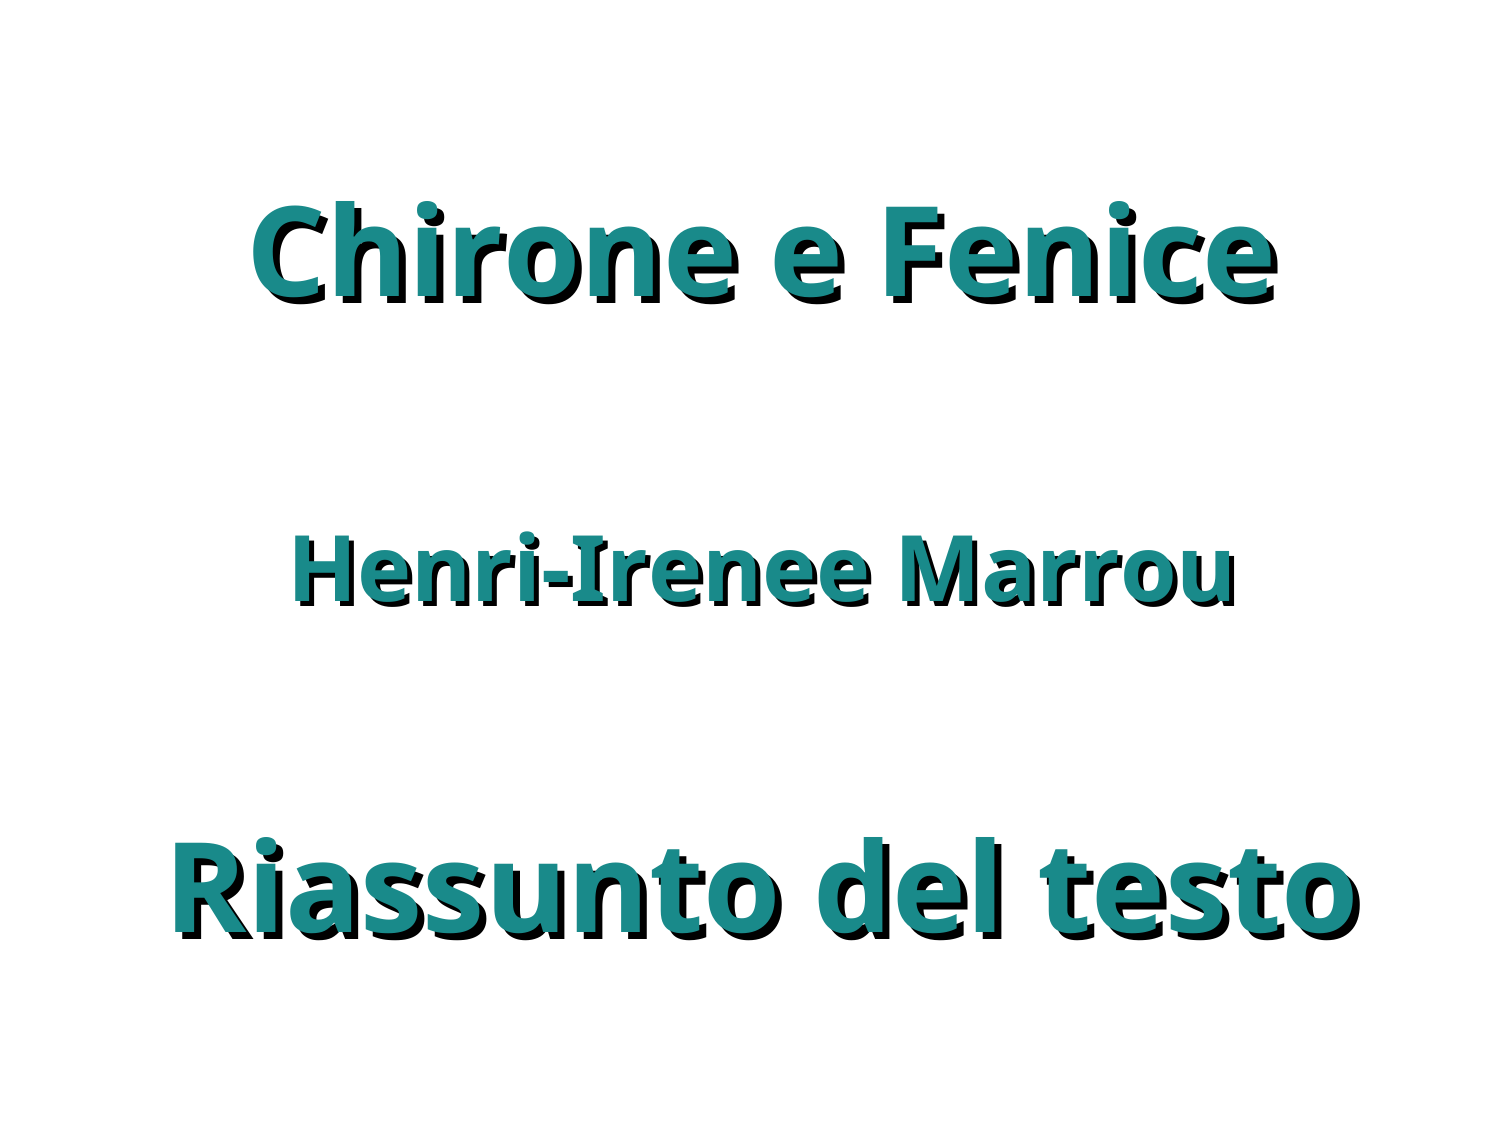

# Chirone e Fenice Henri-Irenee Marrou Riassunto del testo